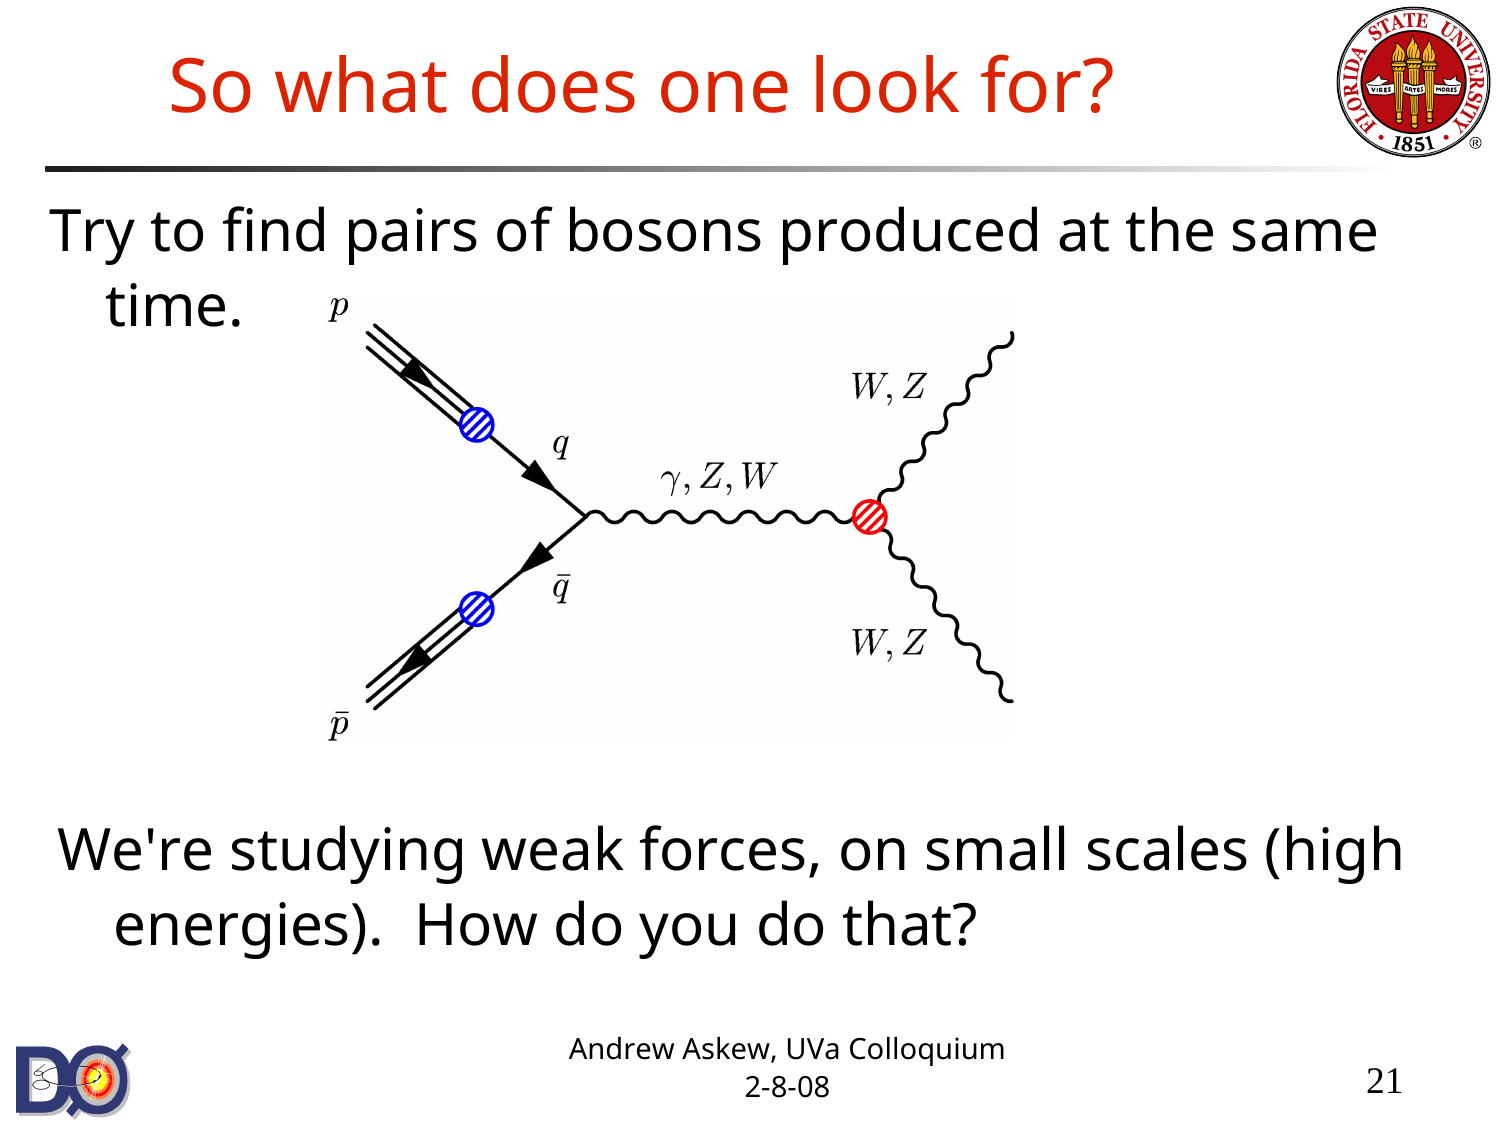

# So what does one look for?
Try to find pairs of bosons produced at the same time.
We're studying weak forces, on small scales (high energies). How do you do that?